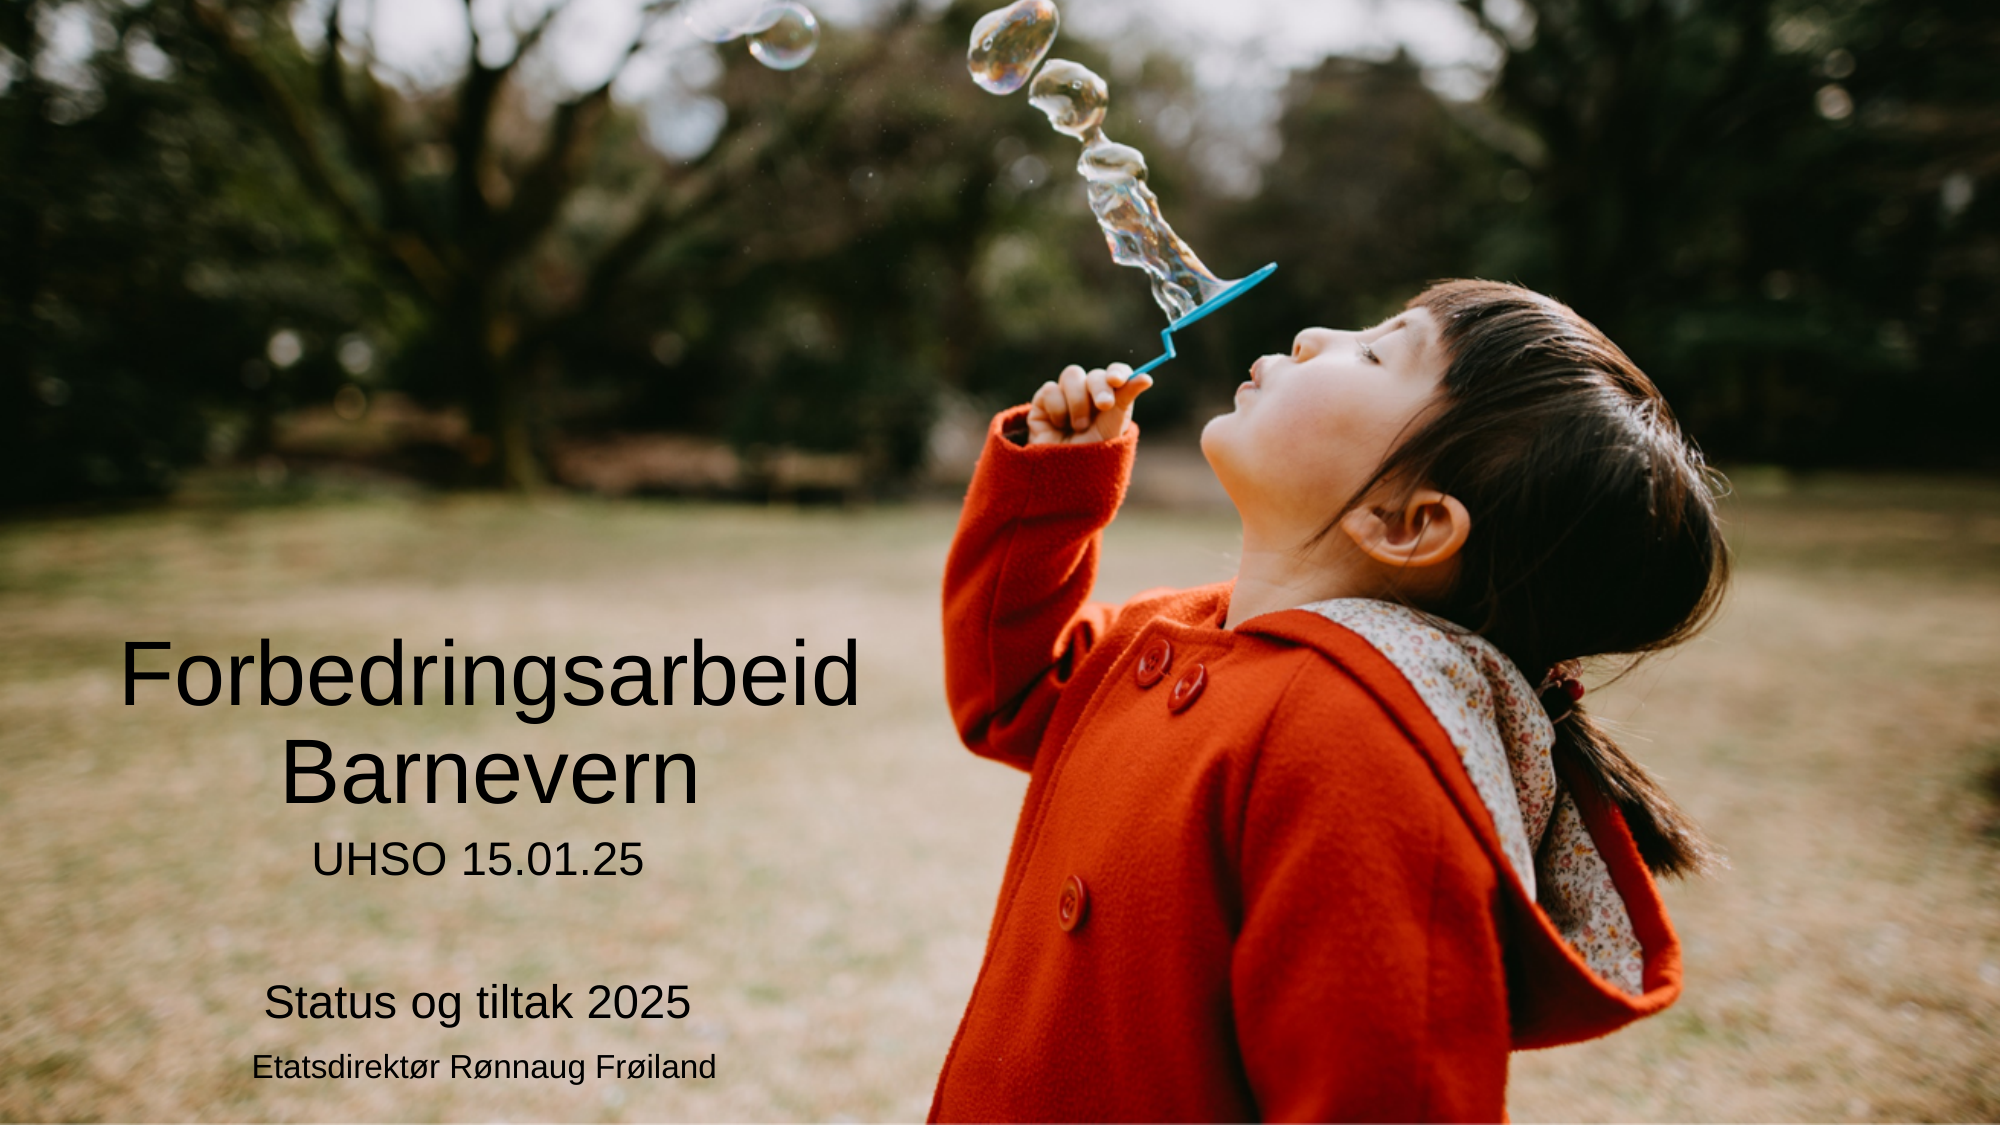

# Forbedringsarbeid Barnevern
UHSO 15.01.25
Status og tiltak 2025
Etatsdirektør Rønnaug Frøiland